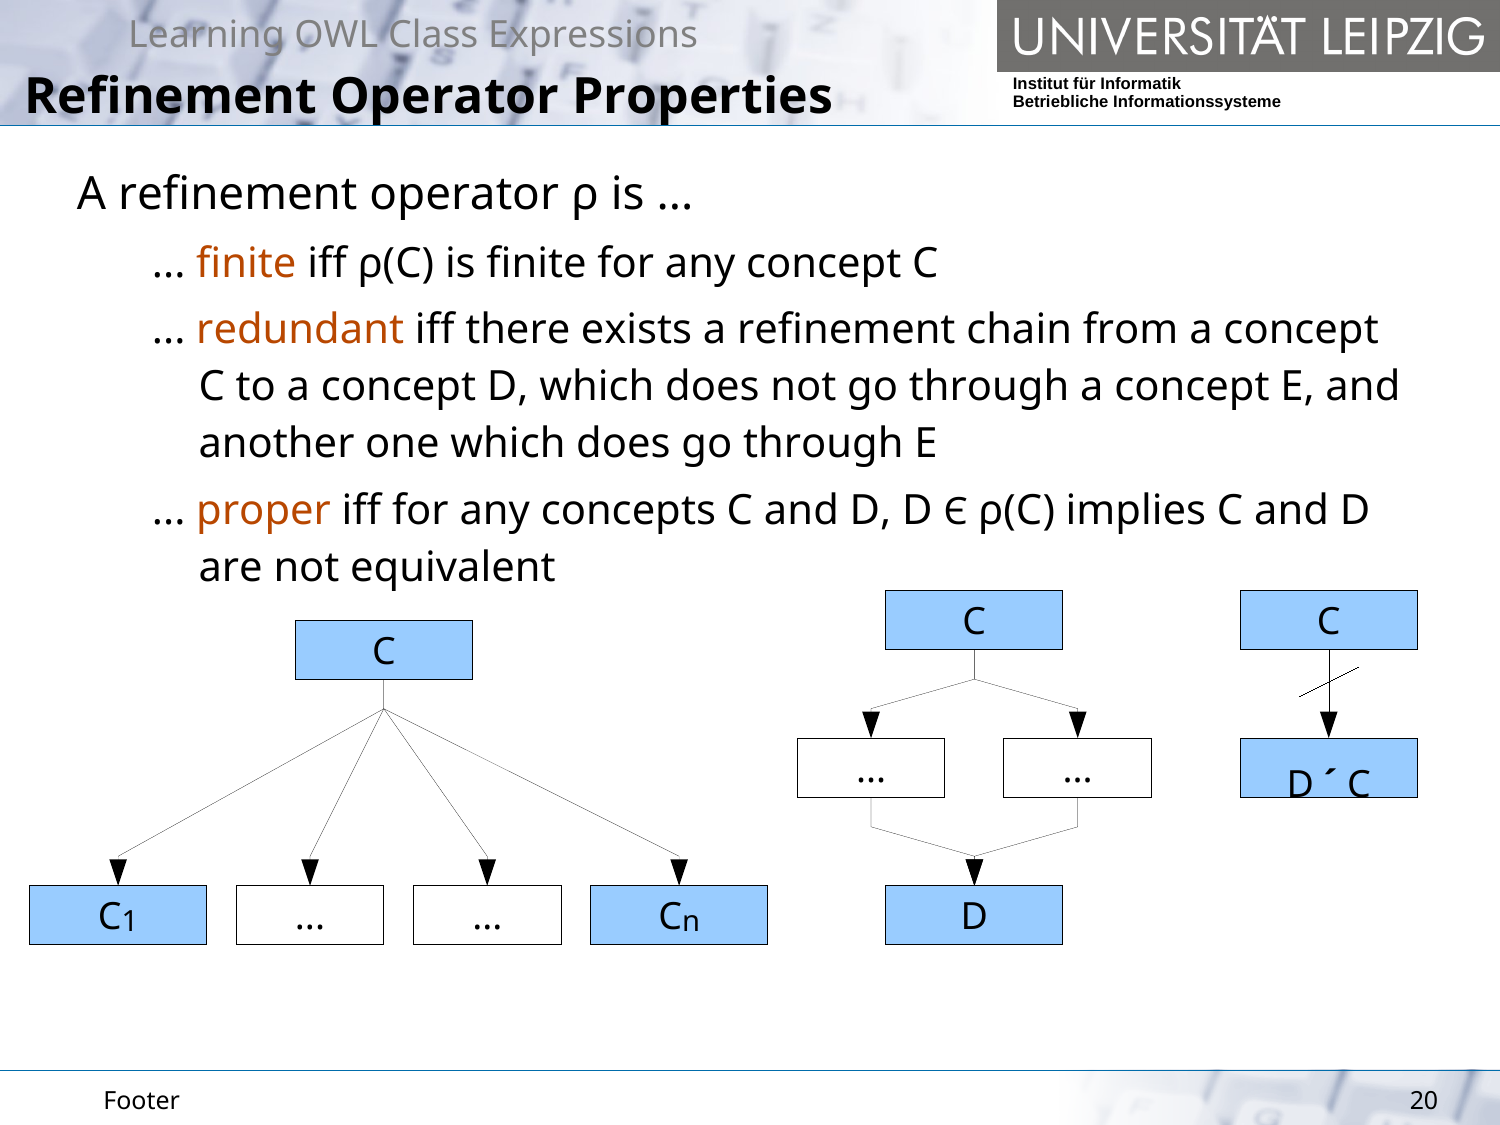

# Refinement Operator Properties
A refinement operator ρ is ...
... finite iff ρ(C) is finite for any concept C
... redundant iff there exists a refinement chain from a concept C to a concept D, which does not go through a concept E, and another one which does go through E
... proper iff for any concepts C and D, D Є ρ(C) implies C and D are not equivalent
C
...
...
D
C
D ´ C
C
C1
...
...
Cn
Footer
20